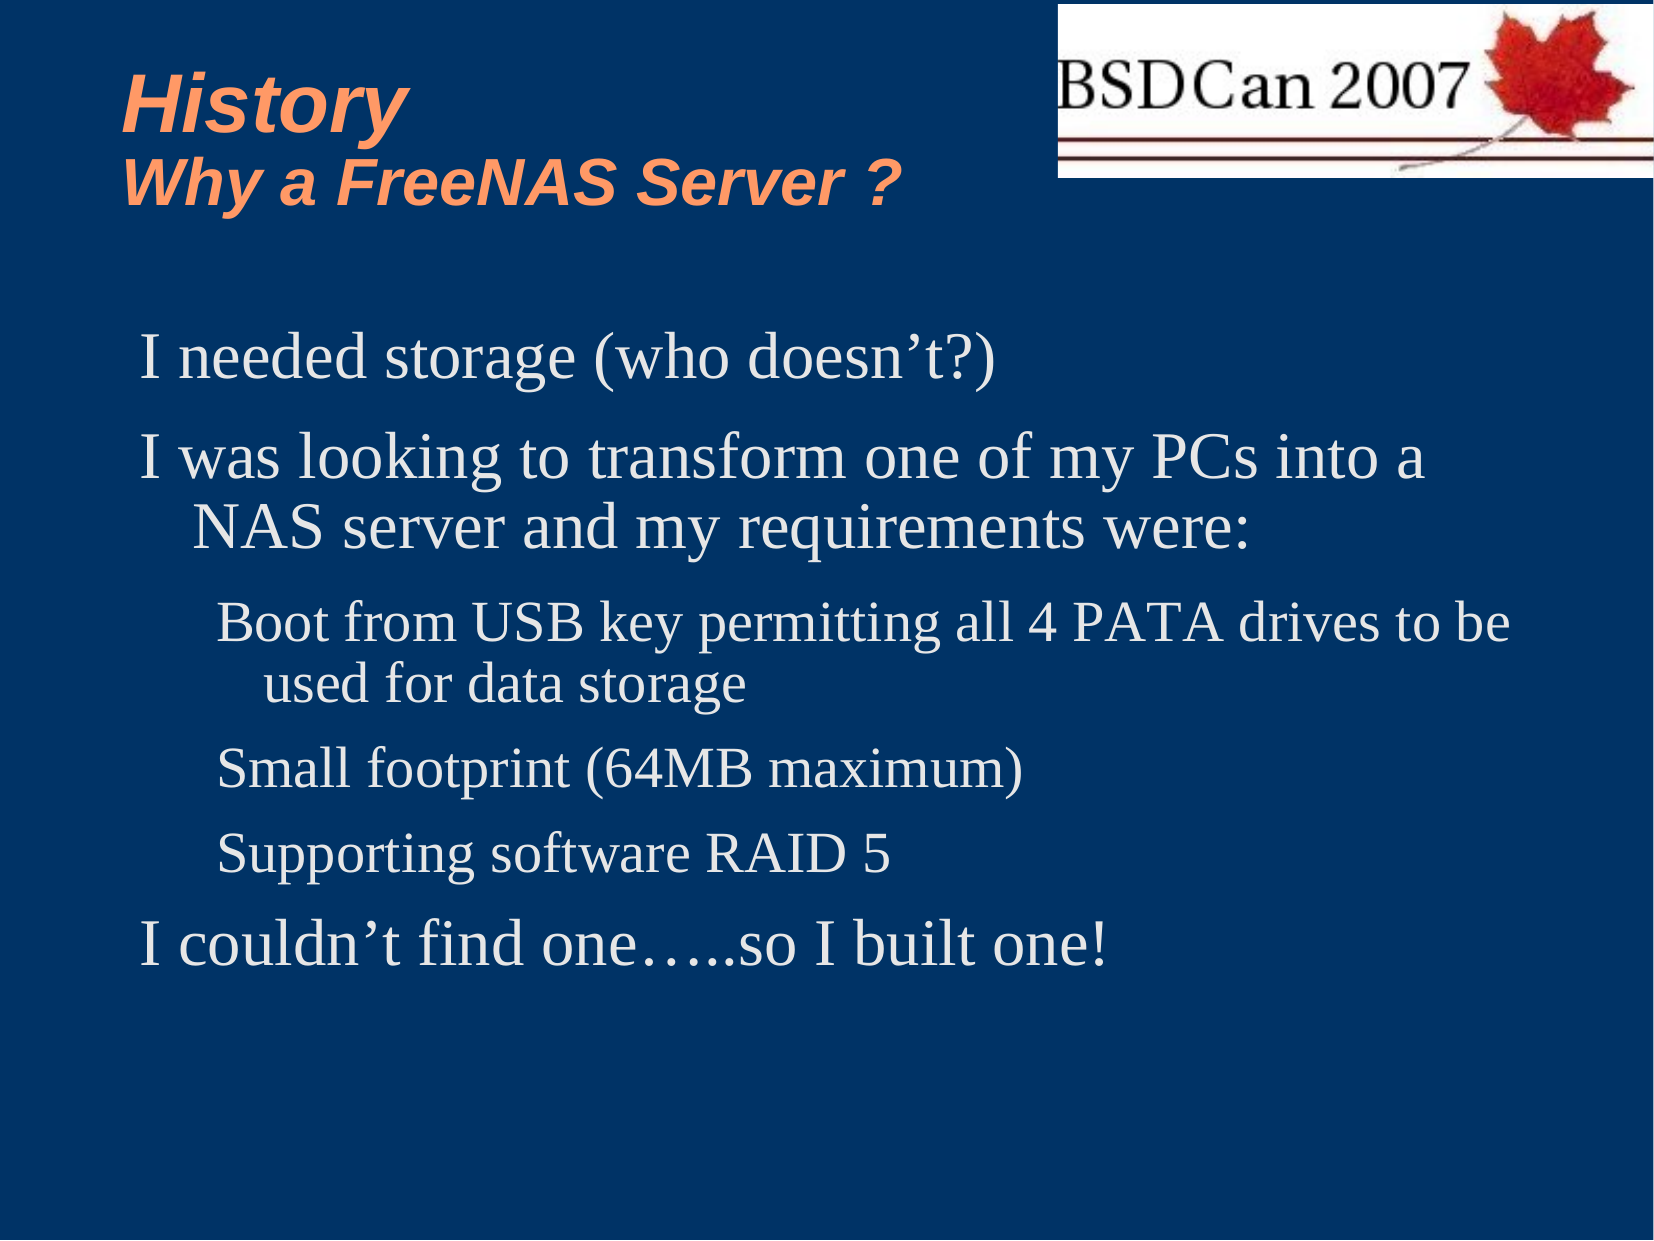

# History Why a FreeNAS Server ?
I needed storage (who doesn’t?)
I was looking to transform one of my PCs into a NAS server and my requirements were:
Boot from USB key permitting all 4 PATA drives to be used for data storage
Small footprint (64MB maximum)
Supporting software RAID 5
I couldn’t find one…..so I built one!